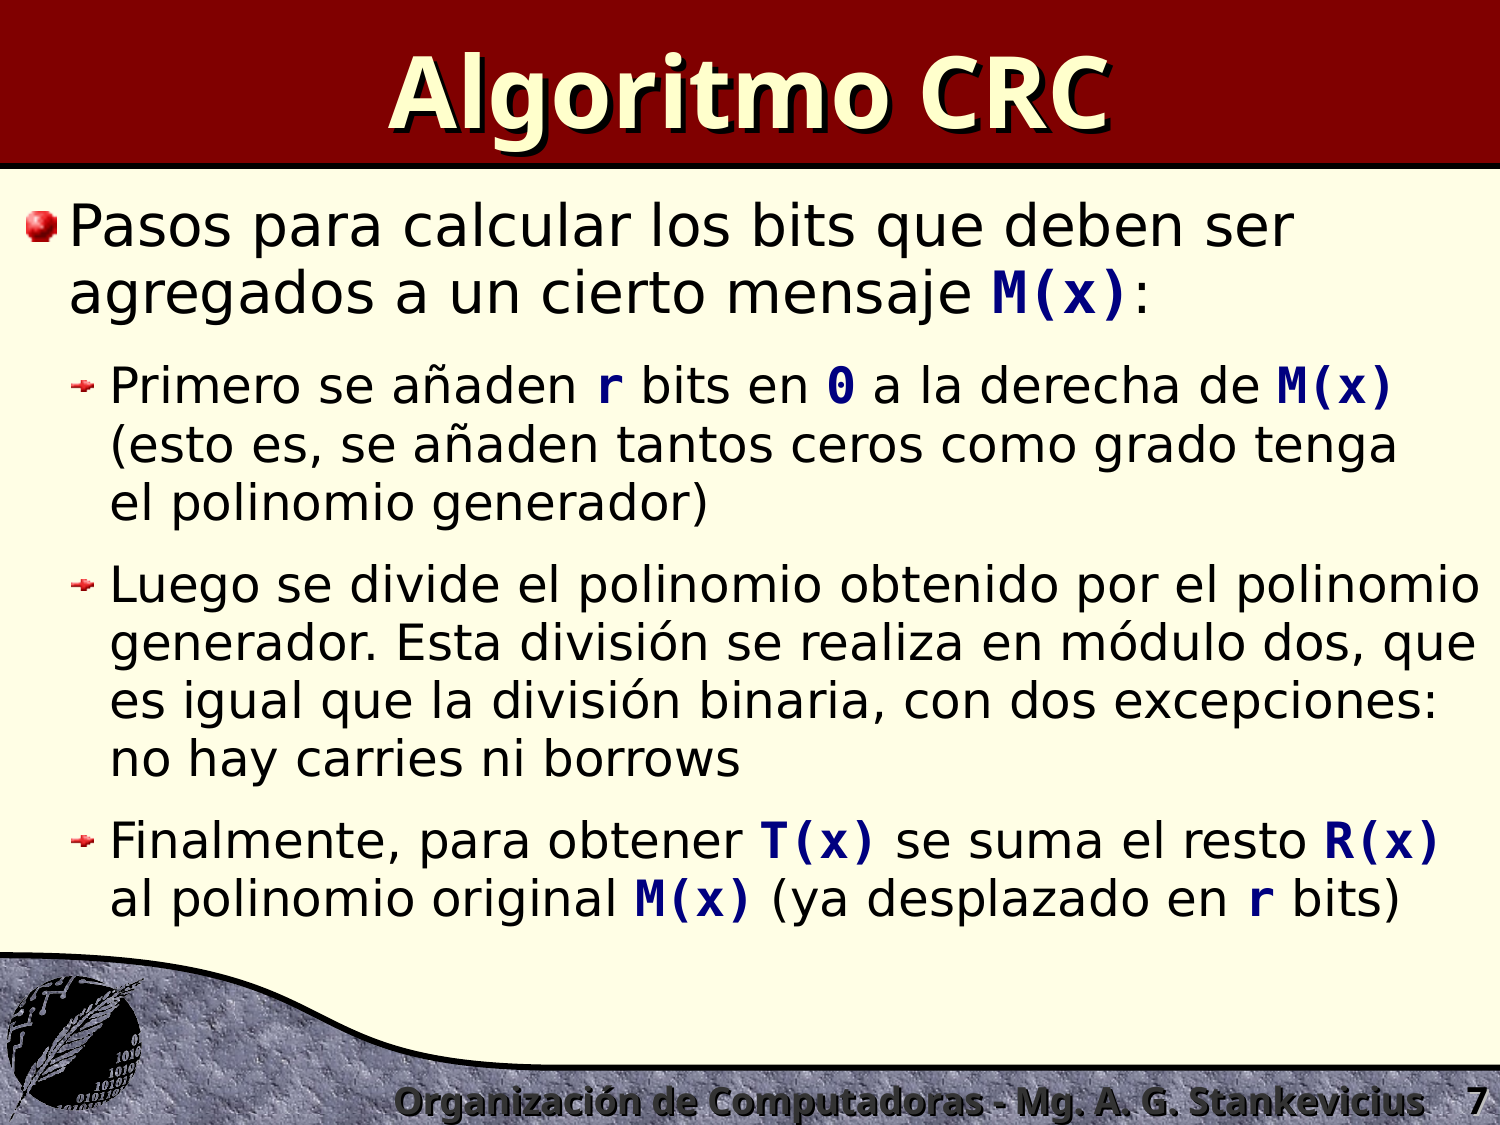

# Algoritmo CRC
Pasos para calcular los bits que deben ser agregados a un cierto mensaje M(x):
Primero se añaden r bits en 0 a la derecha de M(x) (esto es, se añaden tantos ceros como grado tenga
el polinomio generador)
Luego se divide el polinomio obtenido por el polinomio generador. Esta división se realiza en módulo dos, que
es igual que la división binaria, con dos excepciones:
no hay carries ni borrows
Finalmente, para obtener T(x) se suma el resto R(x) al polinomio original M(x) (ya desplazado en r bits)
7